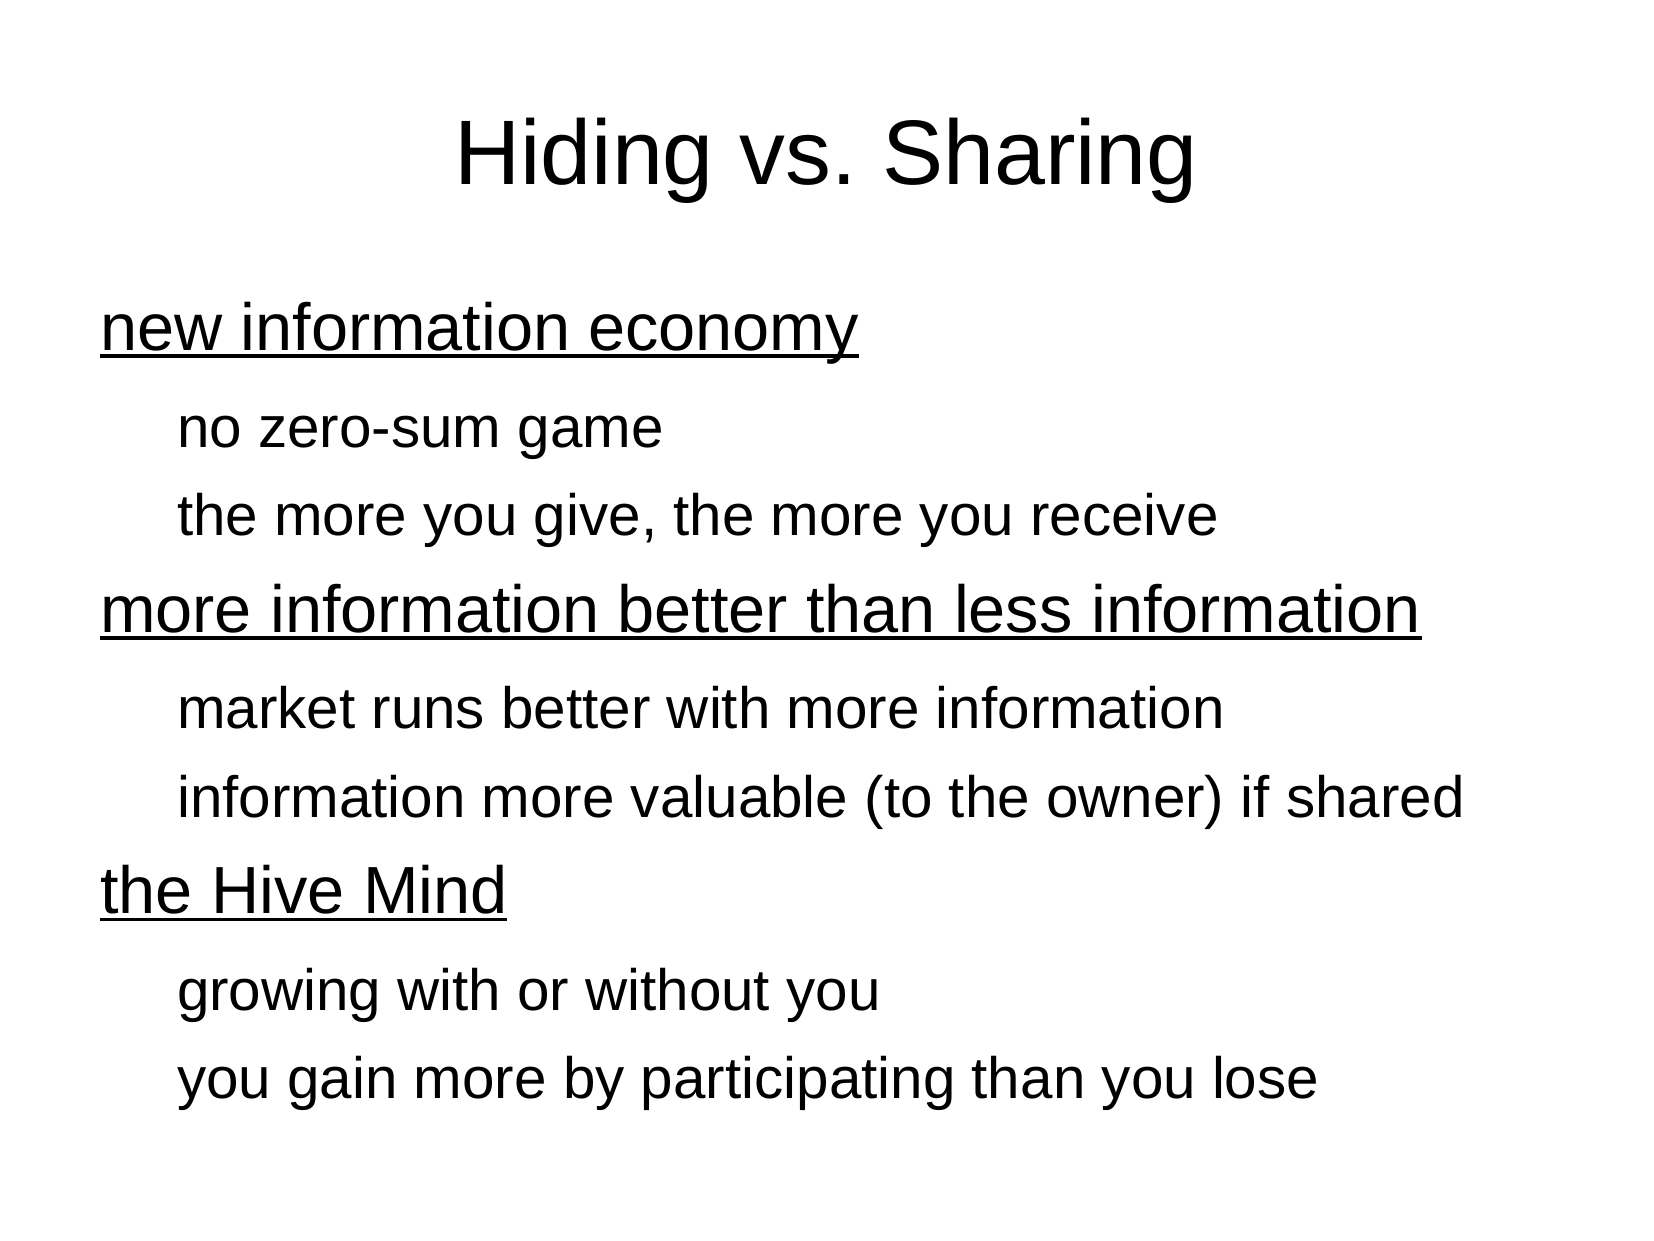

# Hiding vs. Sharing
new information economy
no zero-sum game
the more you give, the more you receive
more information better than less information
market runs better with more information
information more valuable (to the owner) if shared
the Hive Mind
growing with or without you
you gain more by participating than you lose